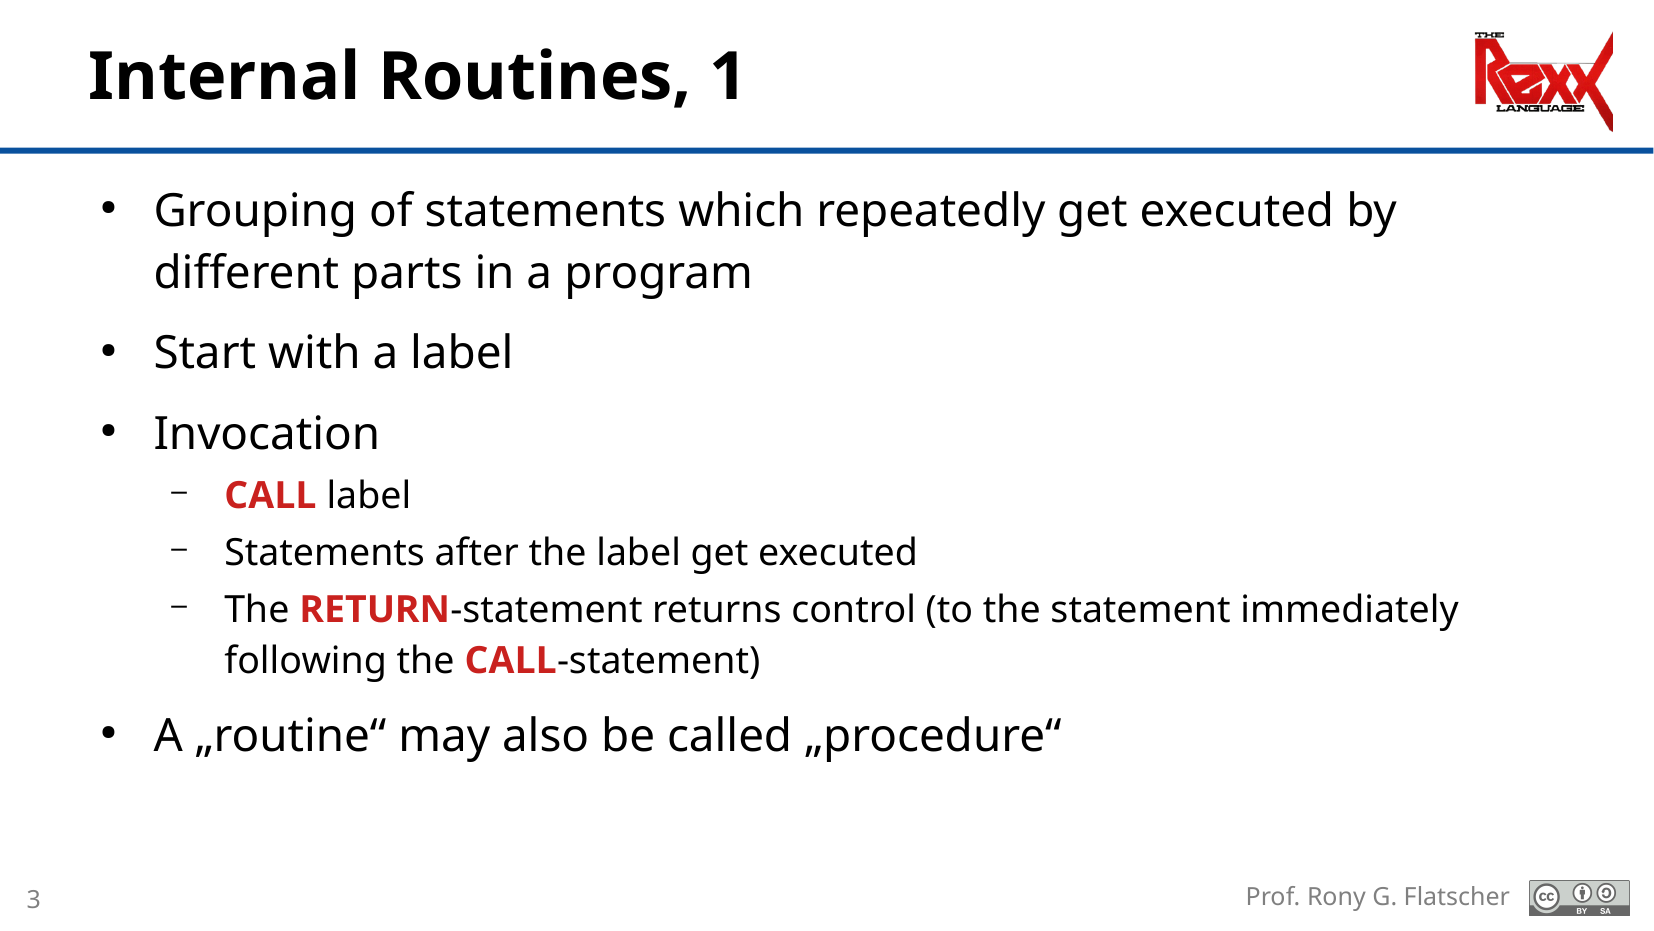

# Internal Routines, 1
Grouping of statements which repeatedly get executed by different parts in a program
Start with a label
Invocation
CALL label
Statements after the label get executed
The RETURN-statement returns control (to the statement immediately following the CALL-statement)
A „routine“ may also be called „procedure“